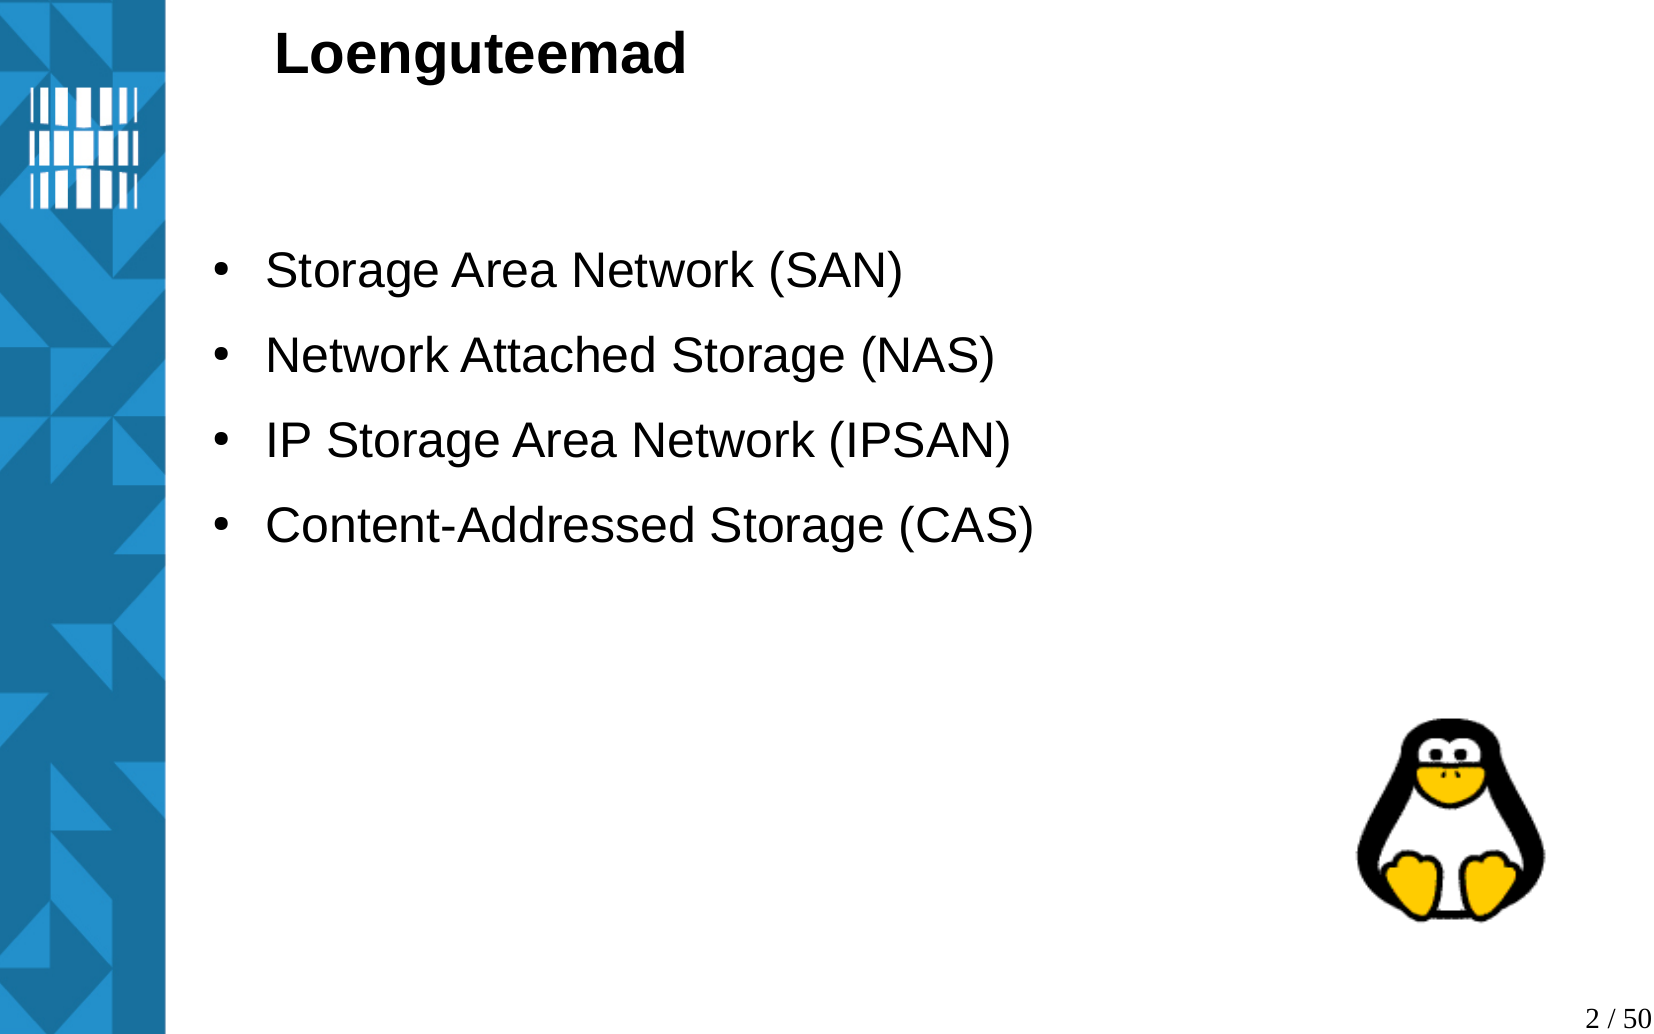

# Loenguteemad
Storage Area Network (SAN)
Network Attached Storage (NAS)
IP Storage Area Network (IPSAN)
Content-Addressed Storage (CAS)